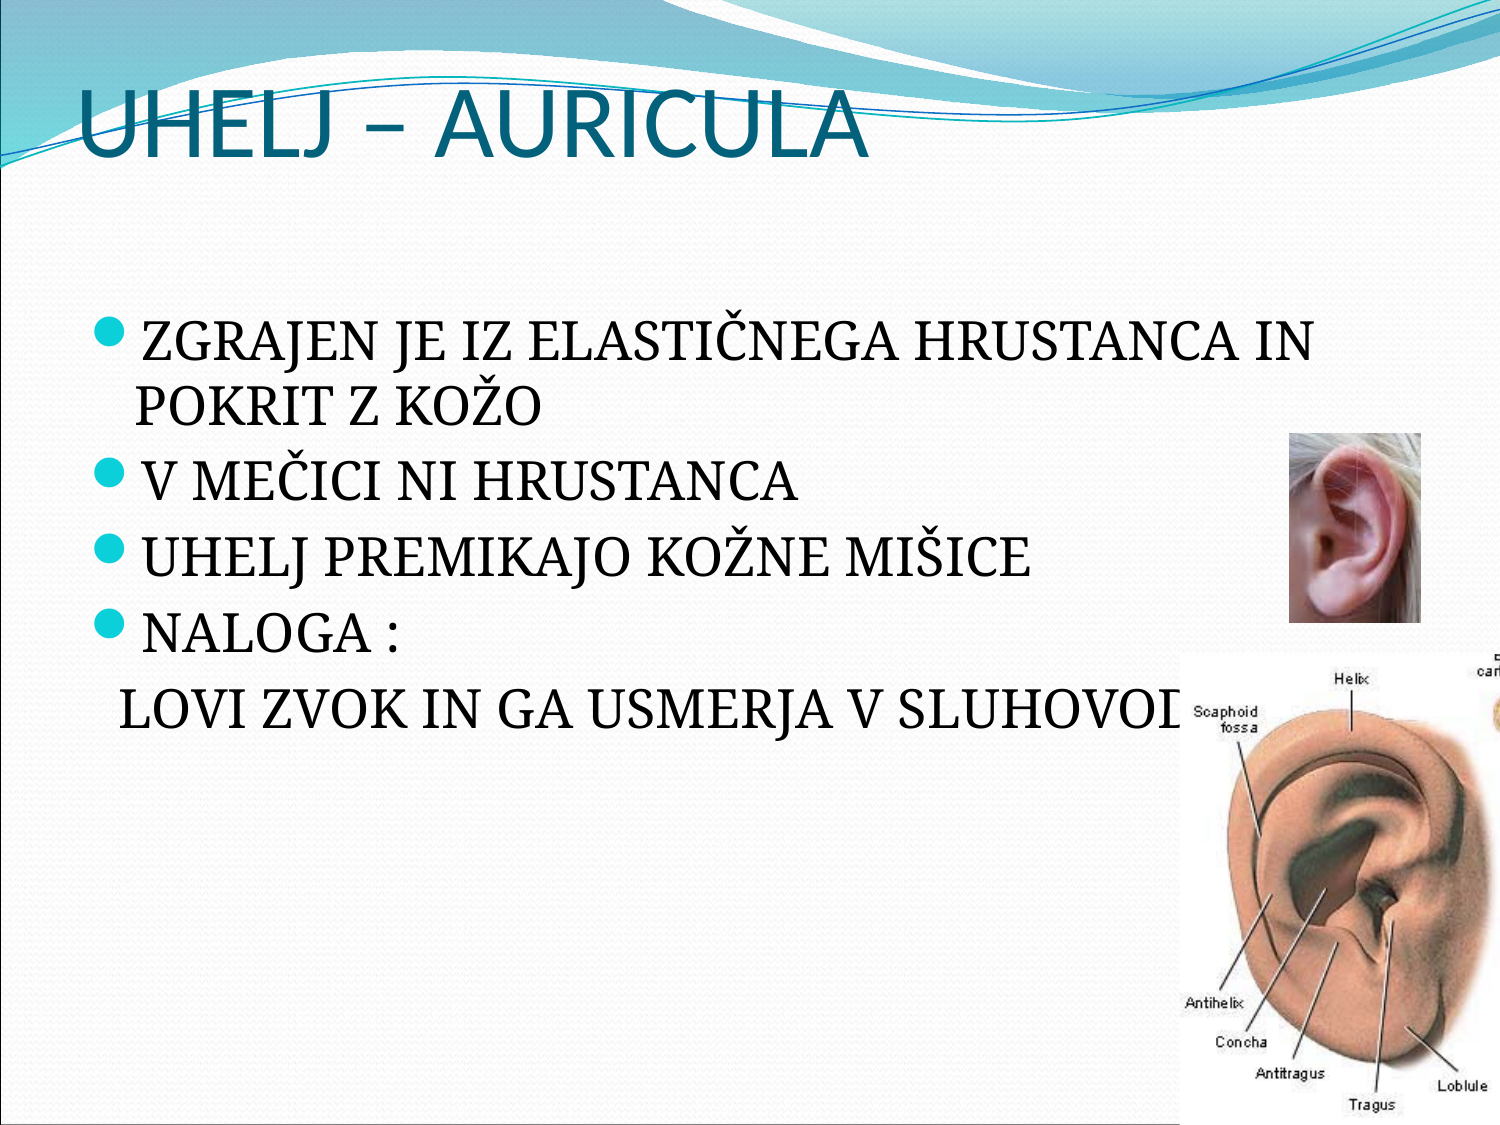

# UHELJ – AURICULA
ZGRAJEN JE IZ ELASTIČNEGA HRUSTANCA IN POKRIT Z KOŽO
V MEČICI NI HRUSTANCA
UHELJ PREMIKAJO KOŽNE MIŠICE
NALOGA :
 LOVI ZVOK IN GA USMERJA V SLUHOVOD